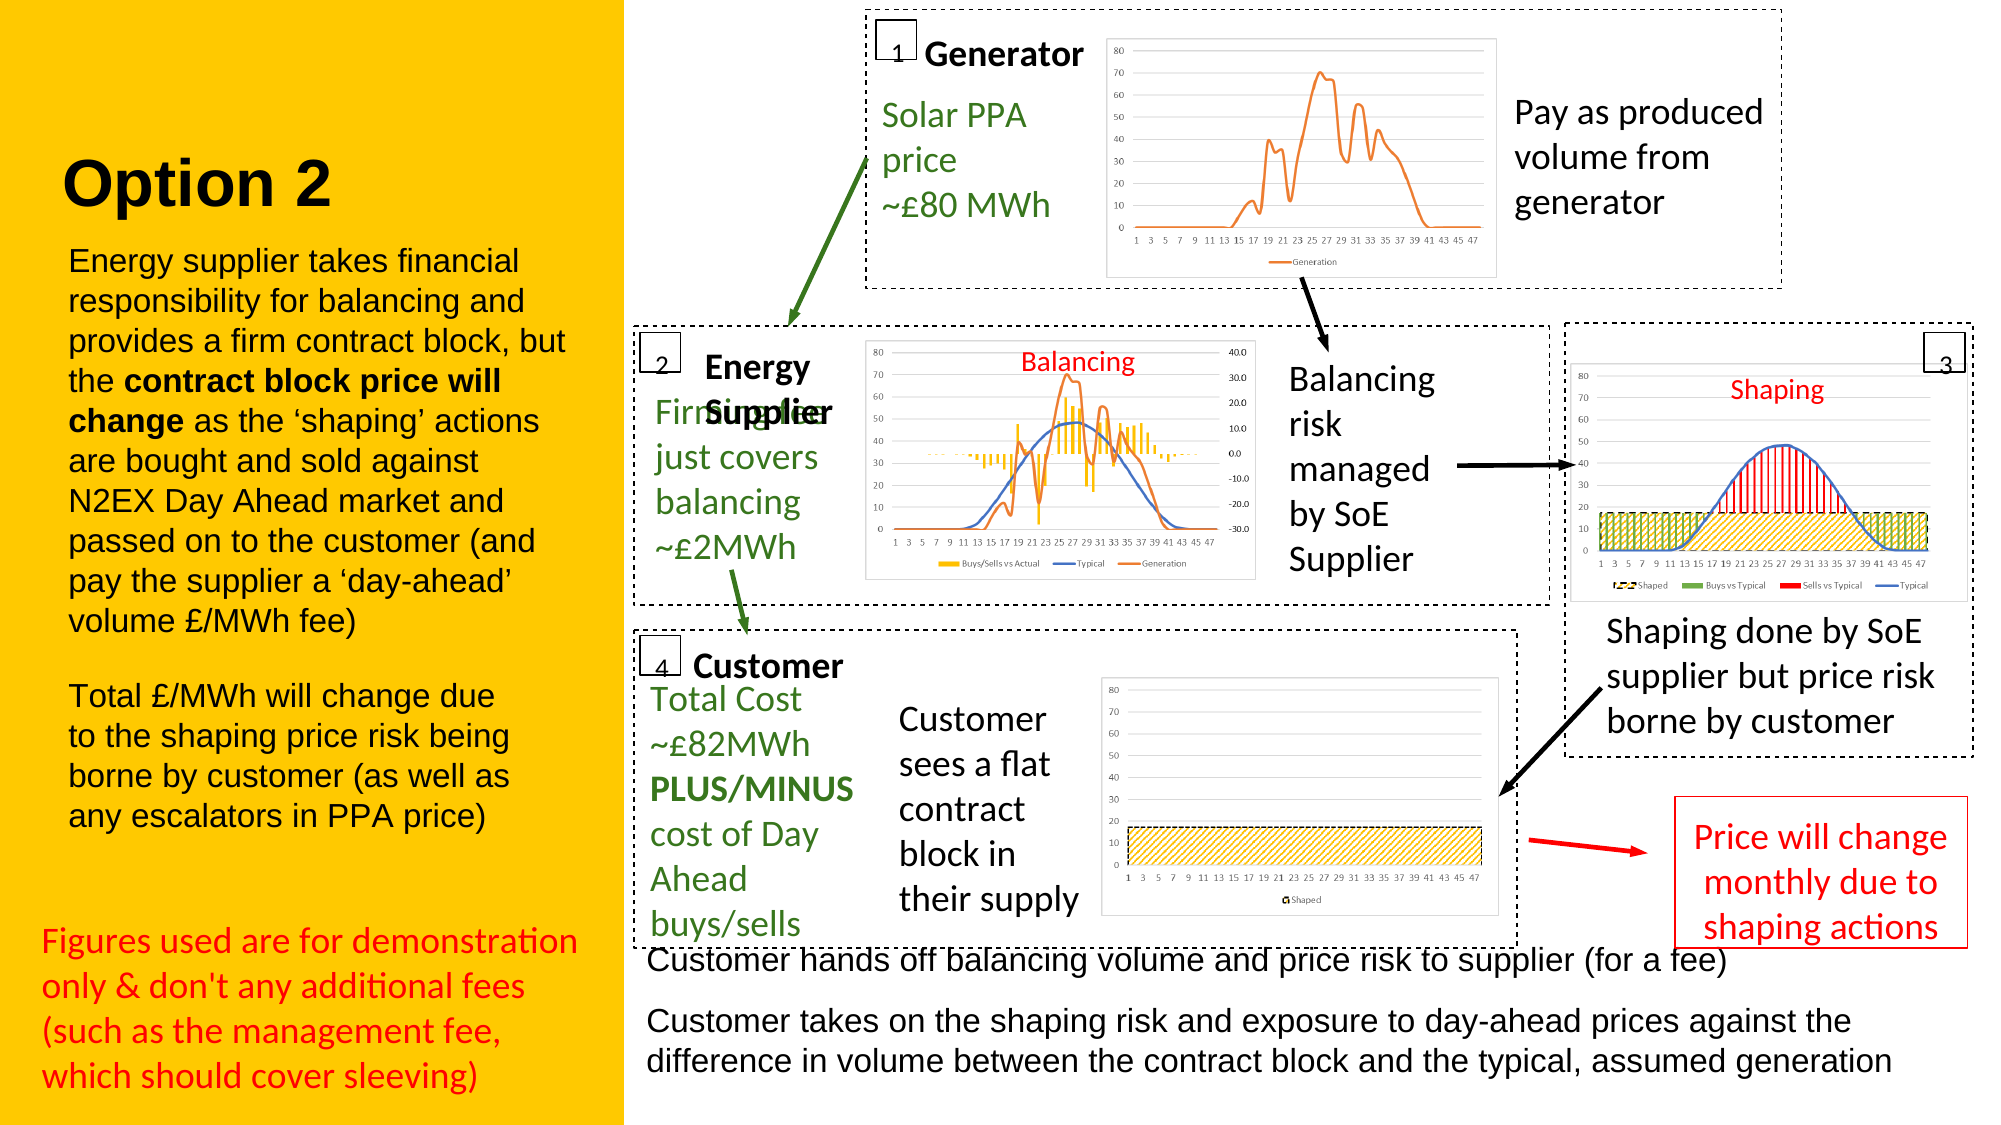

Generator
1
Pay as produced volume from generator
Solar PPA price
~£80 MWh
# Option 2
Energy supplier takes financial responsibility for balancing and provides a firm contract block, but the contract block price will change as the ‘shaping’ actions are bought and sold against N2EX Day Ahead market and passed on to the customer (and pay the supplier a ‘day-ahead’ volume £/MWh fee)
Energy Supplier
Balancing
2
3
Balancing risk managed by SoE Supplier
Shaping
Firming fee just covers balancing ~£2MWh
Shaping done by SoE supplier but price risk borne by customer
Customer
4
Total £/MWh will change due to the shaping price risk being borne by customer (as well as any escalators in PPA price)
Total Cost
~£82MWh PLUS/MINUS cost of Day Ahead buys/sells
Customer sees a flat contract block in their supply
Price will change monthly due to shaping actions
Figures used are for demonstration only & don't any additional fees (such as the management fee, which should cover sleeving)
Customer hands off balancing volume and price risk to supplier (for a fee)
Customer takes on the shaping risk and exposure to day-ahead prices against the difference in volume between the contract block and the typical, assumed generation